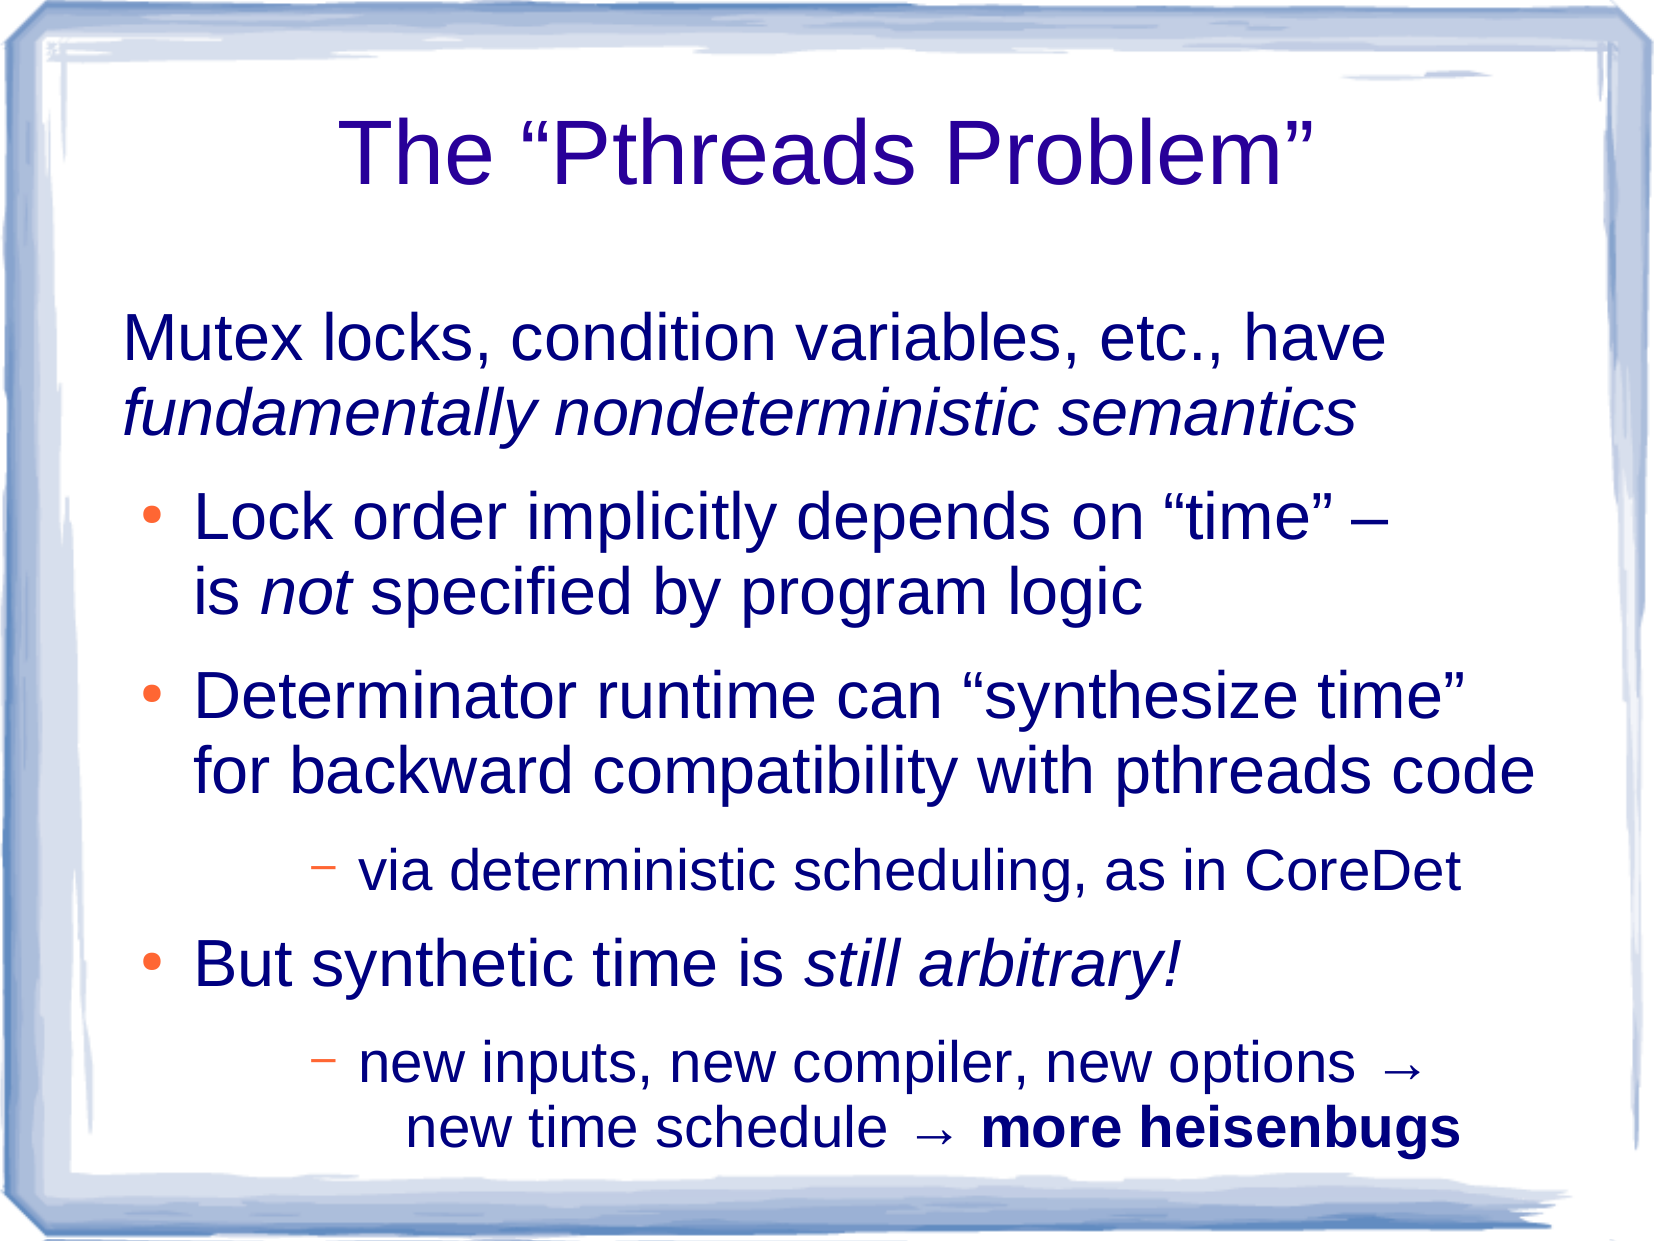

# The “Pthreads Problem”
Mutex locks, condition variables, etc., have
fundamentally nondeterministic semantics
Lock order implicitly depends on “time” –
is not specified by program logic
Determinator runtime can “synthesize time”
for backward compatibility with pthreads code
via deterministic scheduling, as in CoreDet
But synthetic time is still arbitrary!
new inputs, new compiler, new options →
new time schedule → more heisenbugs